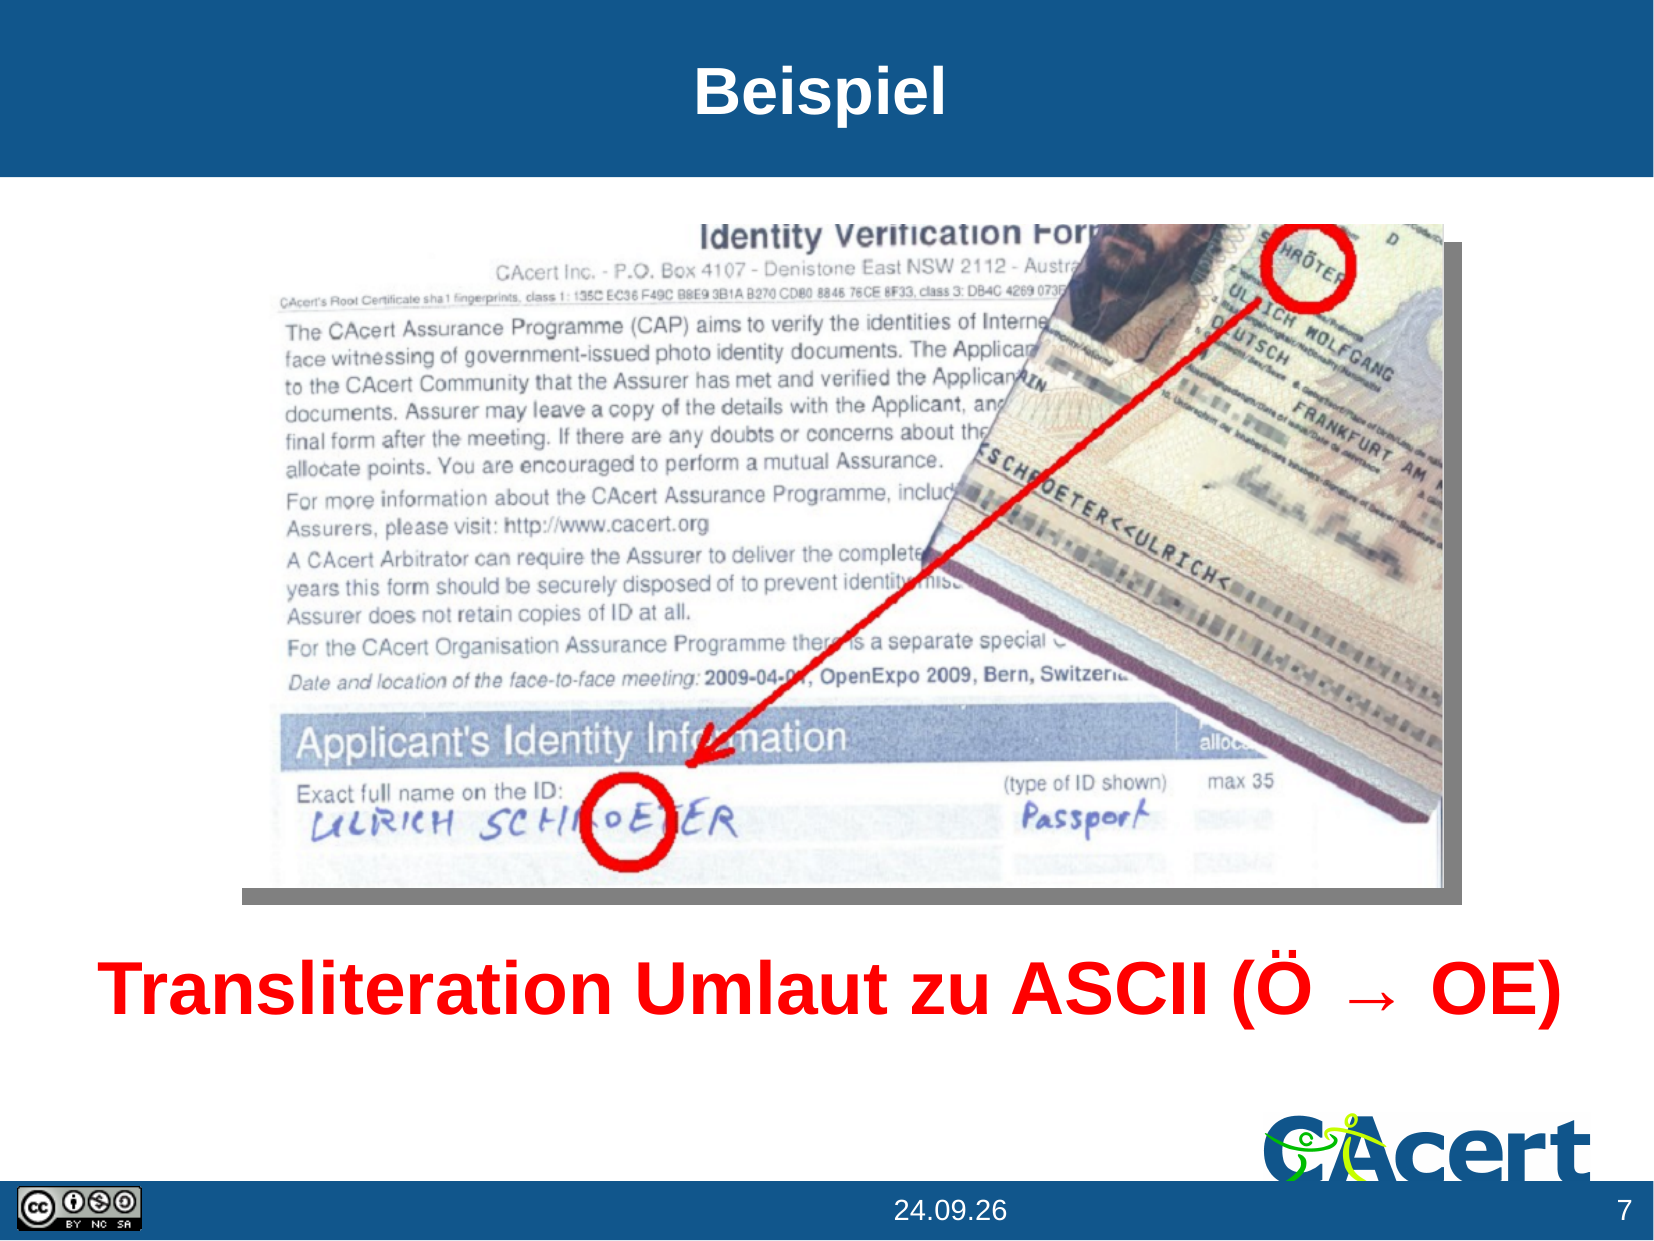

# Beispiel
Transliteration Umlaut zu ASCII (Ö → OE)